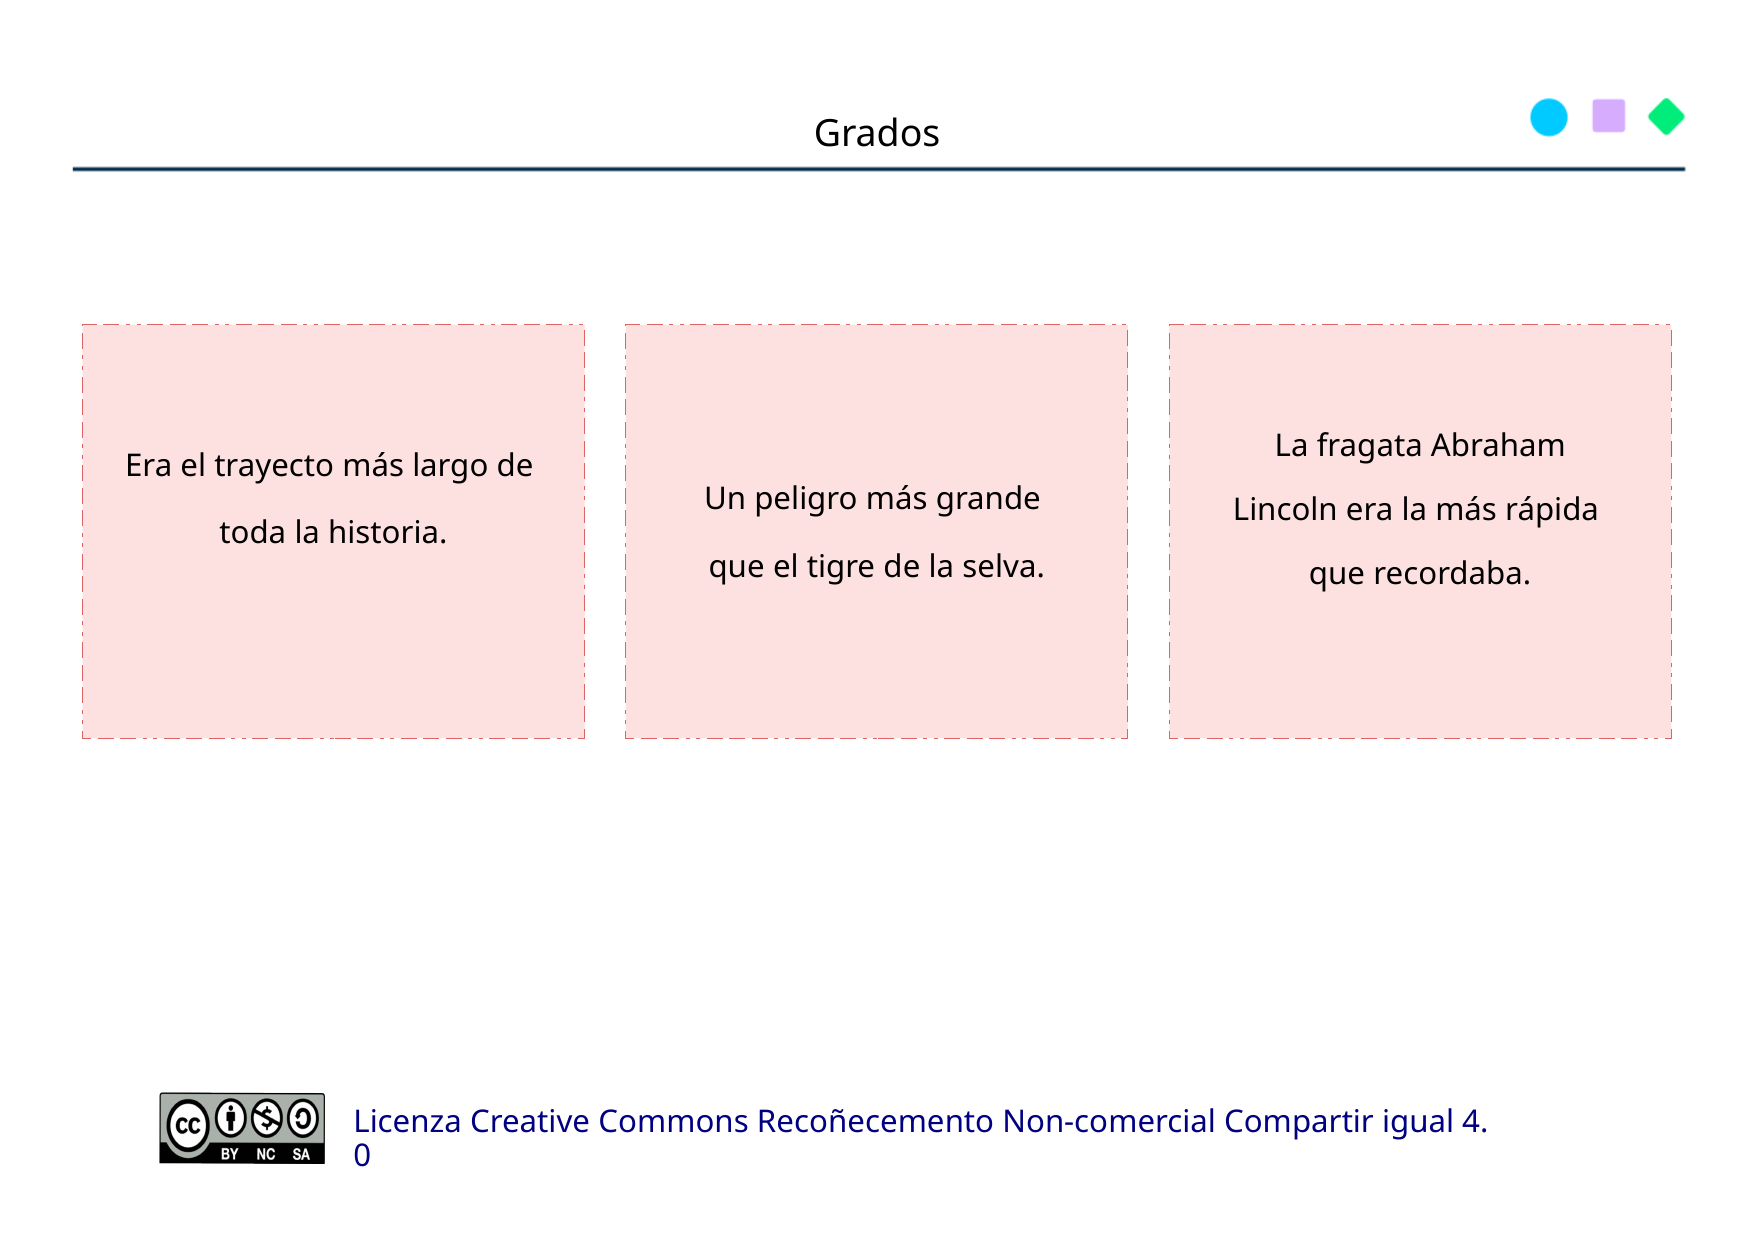

Grados
Era el trayecto más largo de
toda la historia.
Un peligro más grande
que el tigre de la selva.
La fragata Abraham
Lincoln era la más rápida
que recordaba.
Licenza Creative Commons Recoñecemento Non-comercial Compartir igual 4.0